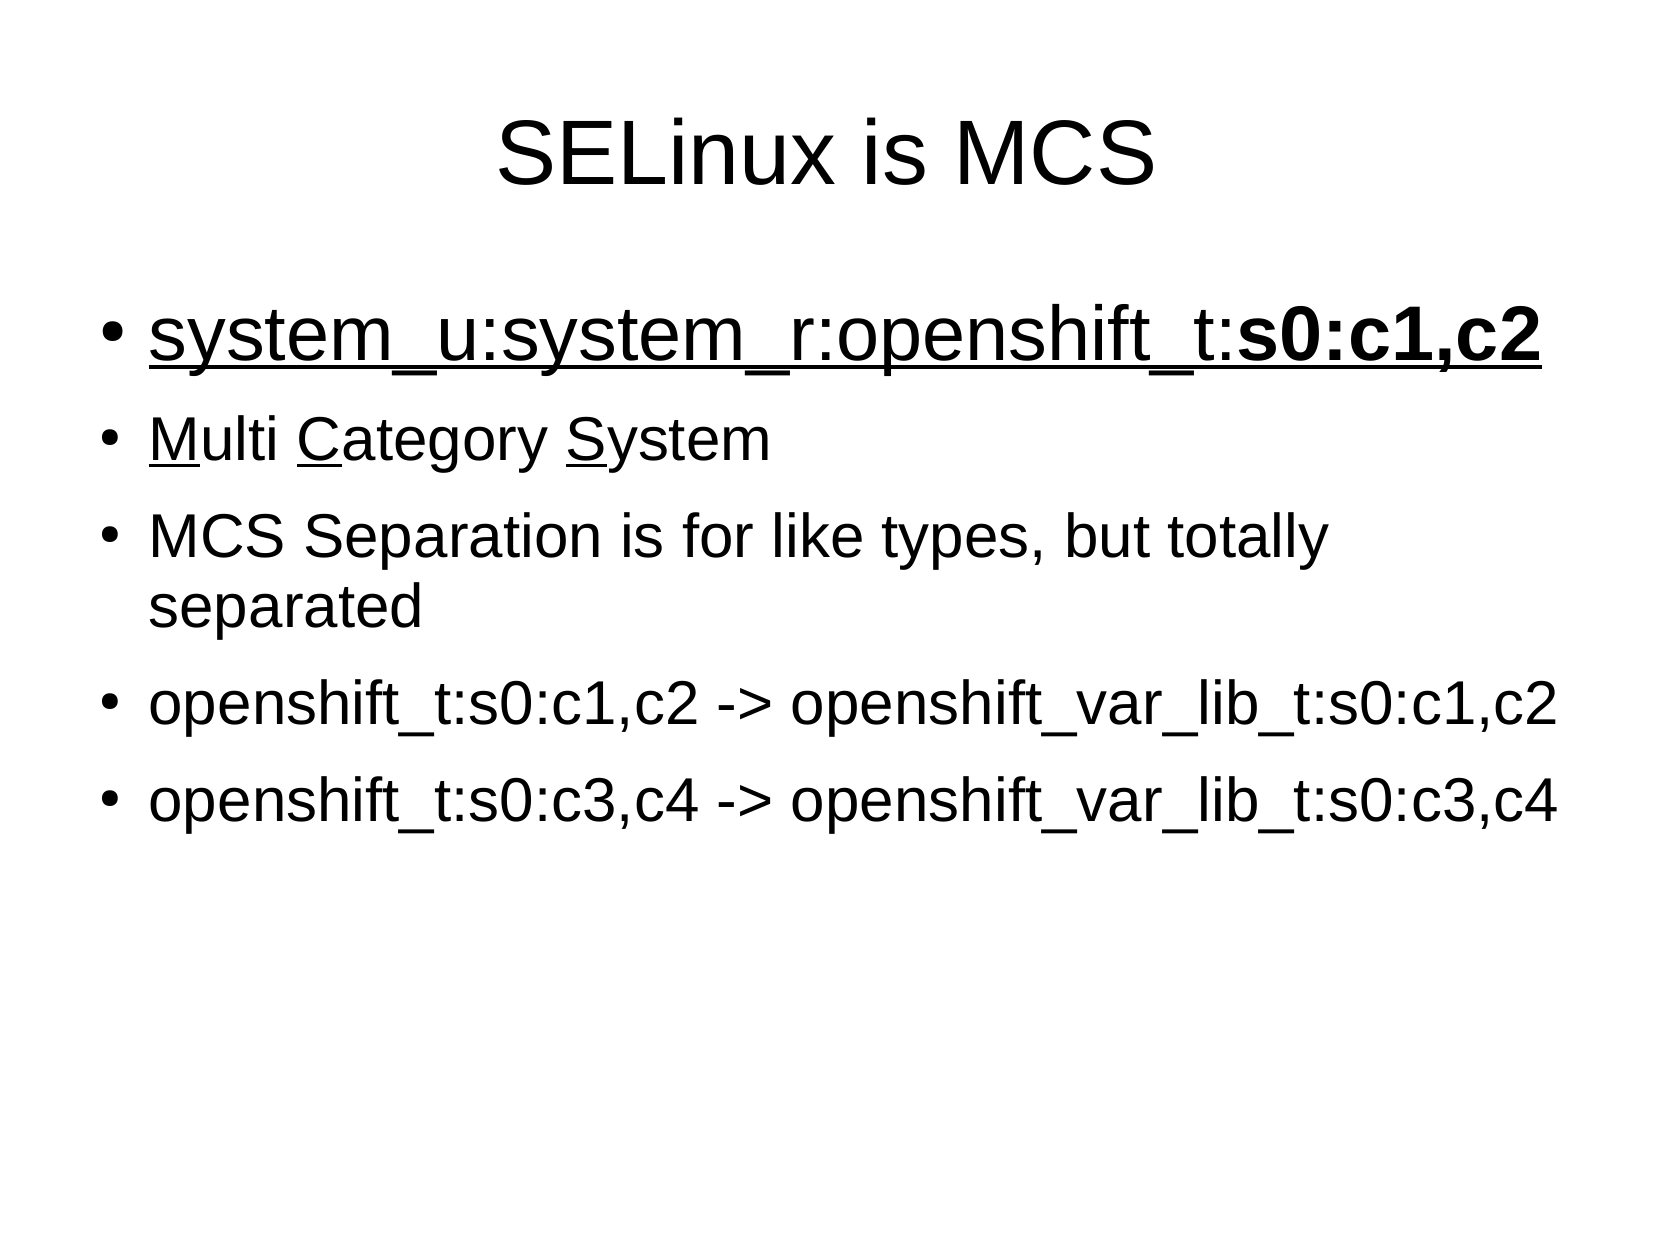

# SELinux is MCS
system_u:system_r:openshift_t:s0:c1,c2
Multi Category System
MCS Separation is for like types, but totally separated
openshift_t:s0:c1,c2 -> openshift_var_lib_t:s0:c1,c2
openshift_t:s0:c3,c4 -> openshift_var_lib_t:s0:c3,c4